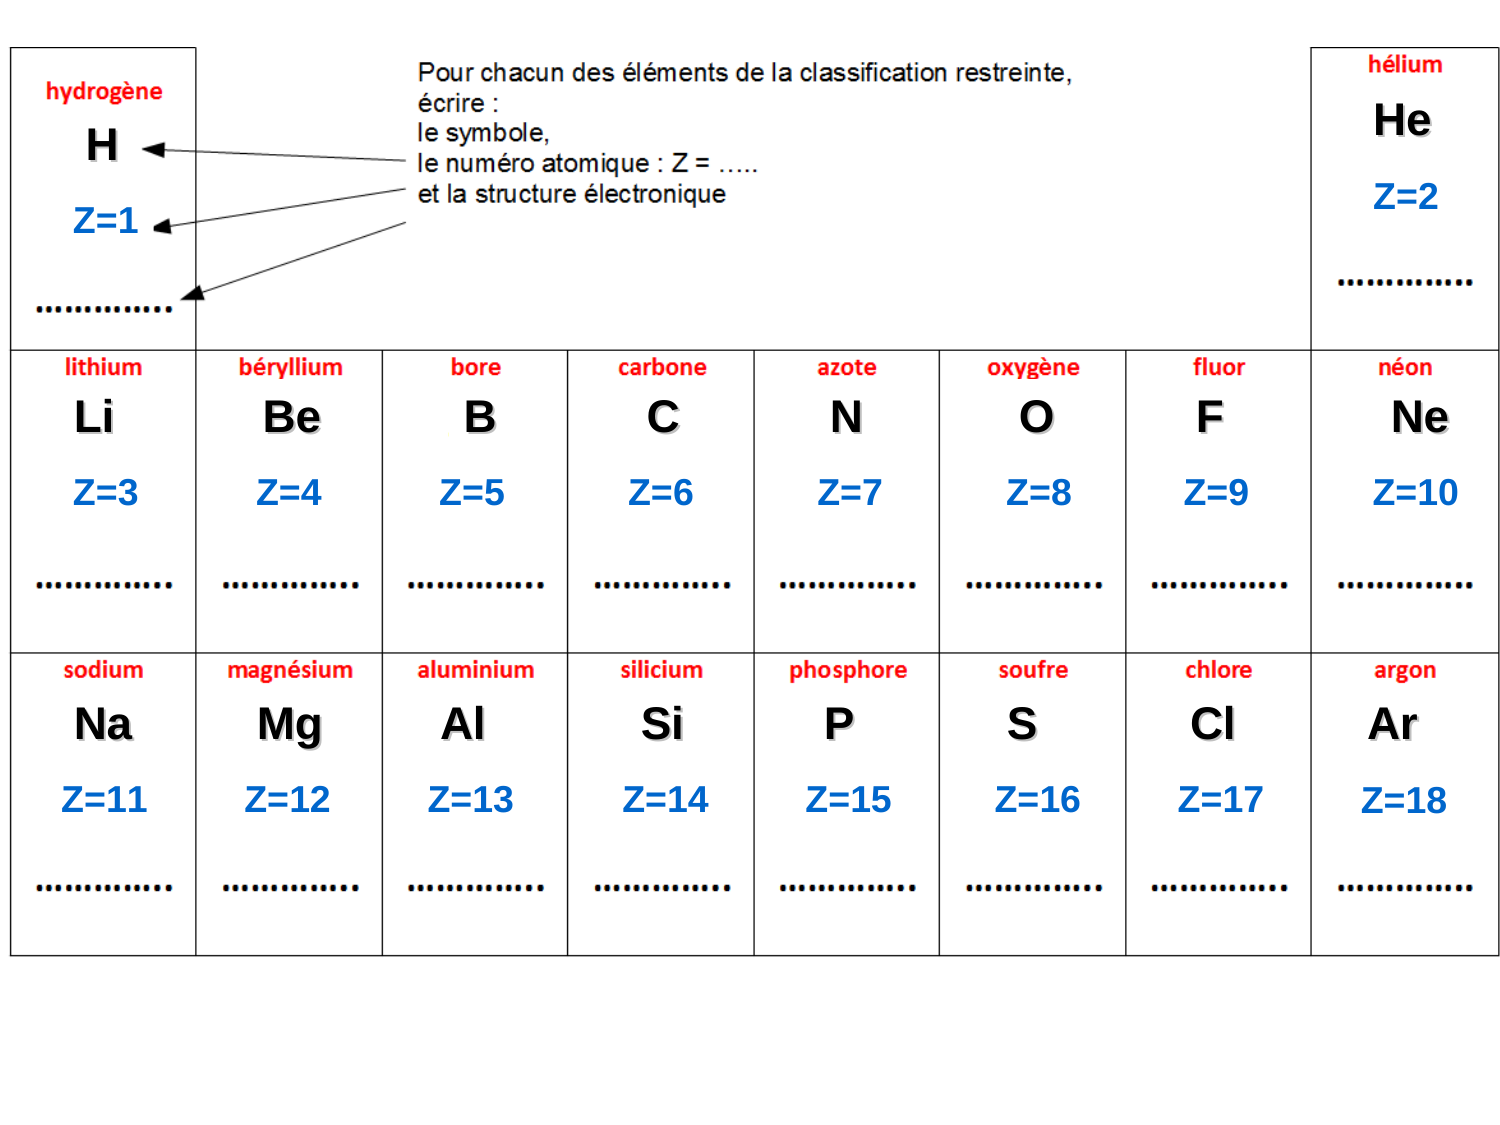

He
H
Li
Be
B
C
N
O
F
Ne
Na
Mg
Al
Si
P
S
Cl
Ar
Z=2
Z=1
Z=3
Z=4
Z=5
Z=6
Z=7
Z=8
Z=9
Z=10
Z=11
Z=12
Z=13
Z=14
Z=15
Z=16
Z=17
Z=18